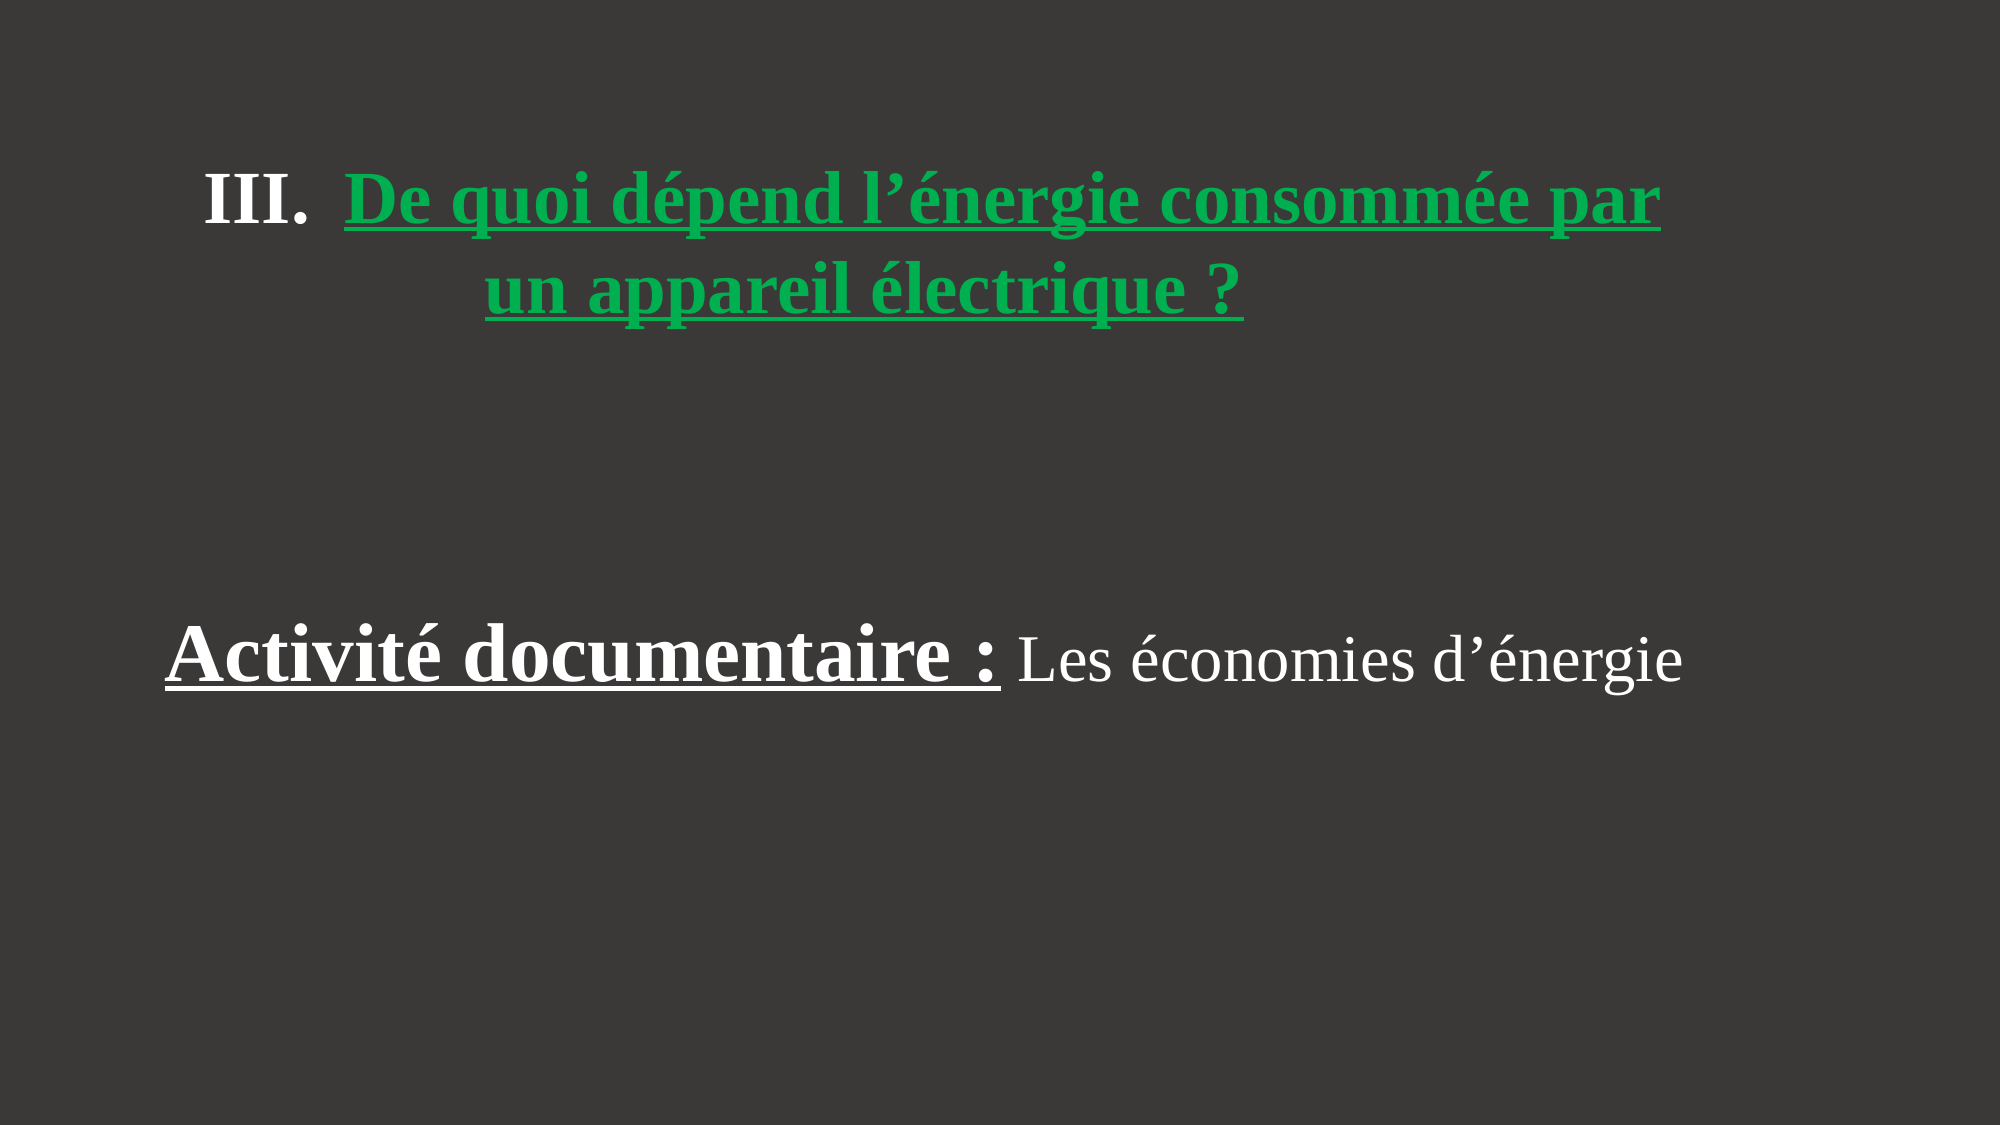

De quoi dépend l’énergie consommée par un appareil électrique ?
Activité documentaire : Les économies d’énergie